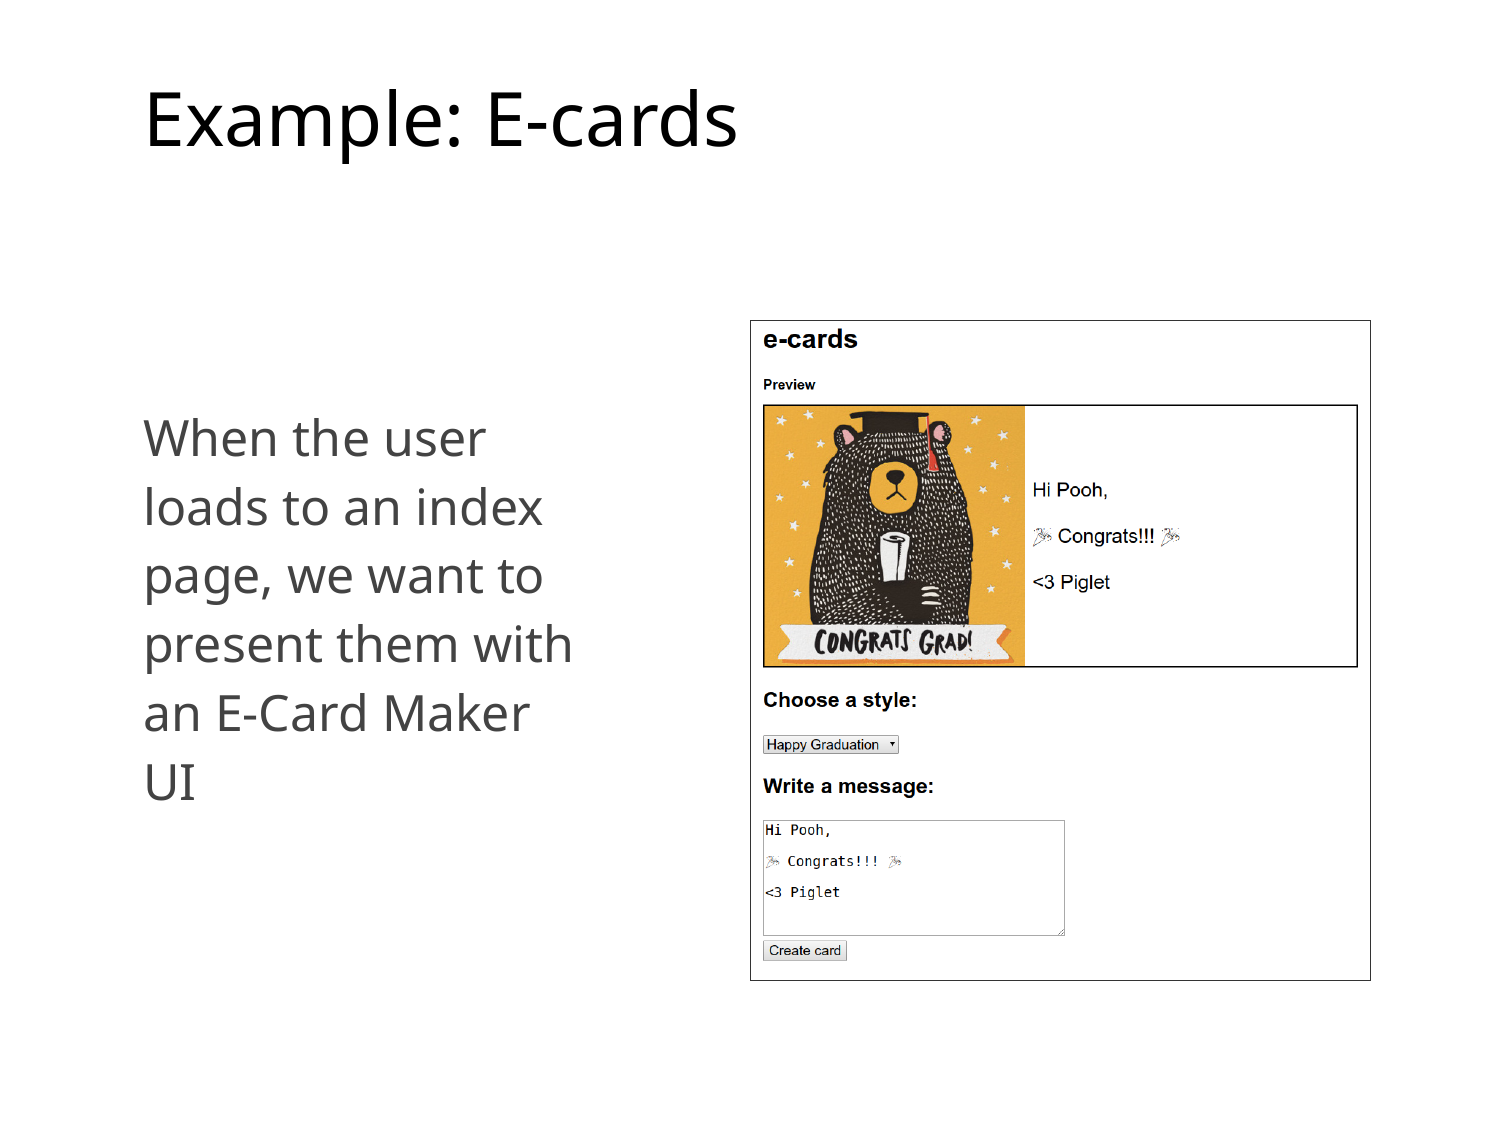

# Example: E-cards
When the user loads to an index page, we want to present them with an E-Card Maker UI